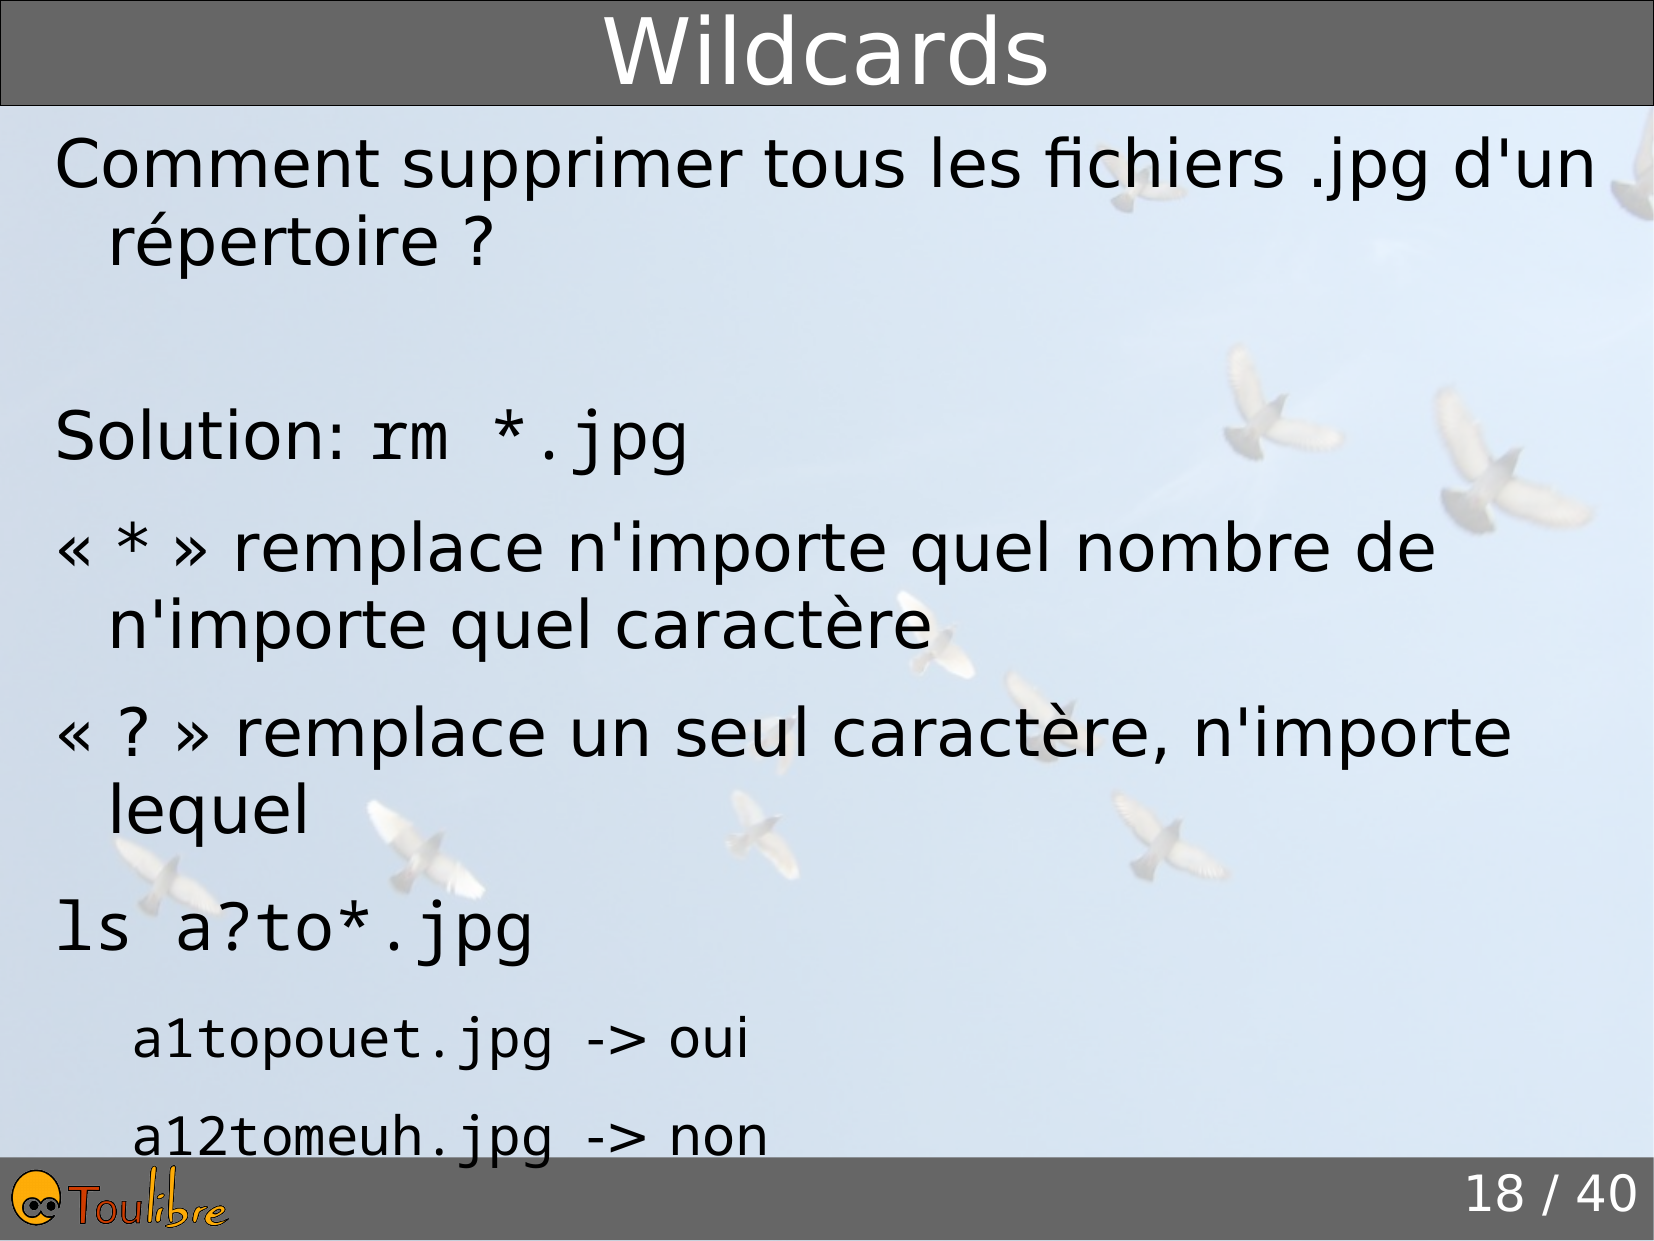

# Wildcards
Comment supprimer tous les fichiers .jpg d'un répertoire ?
Solution: rm *.jpg
« * » remplace n'importe quel nombre de n'importe quel caractère
« ? » remplace un seul caractère, n'importe lequel
ls a?to*.jpg
a1topouet.jpg -> oui
a12tomeuh.jpg -> non